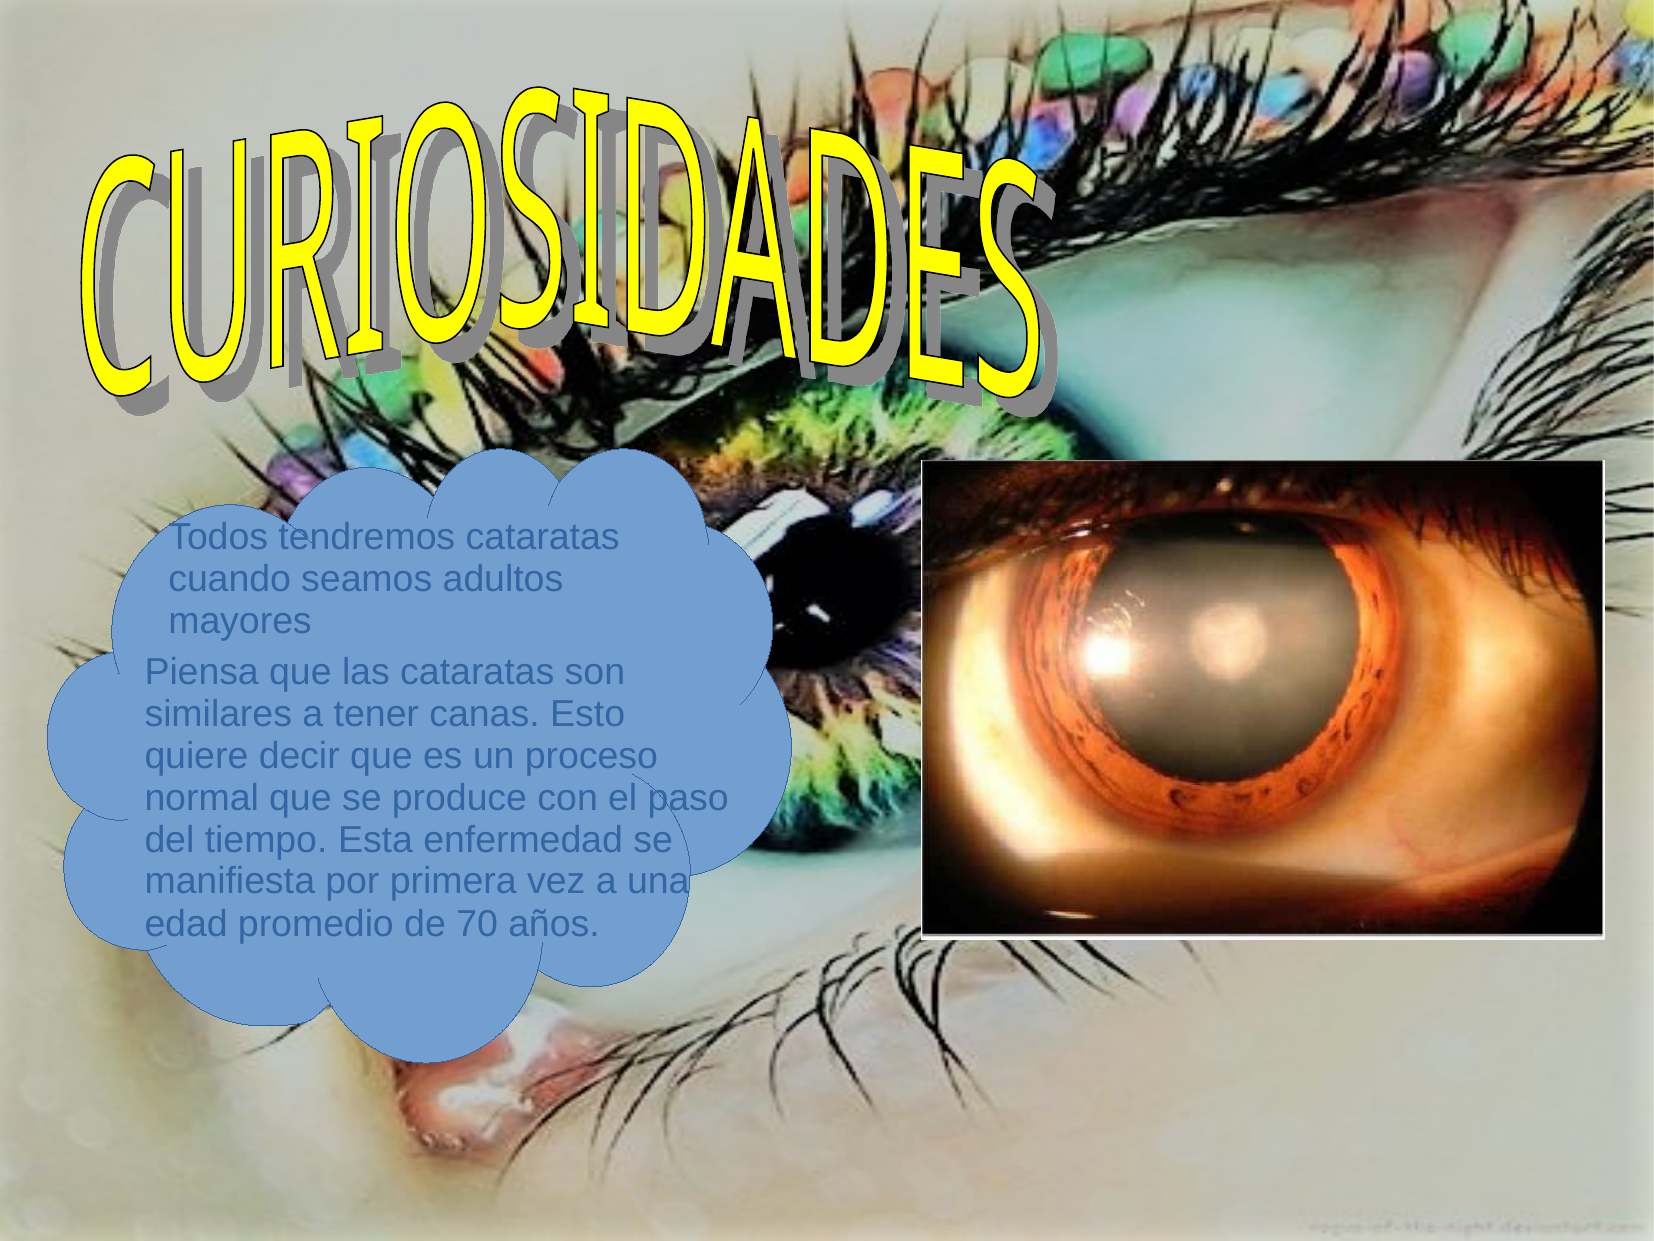

CURIOSIDADES
Todos tendremos cataratas cuando seamos adultos mayores
Piensa que las cataratas son similares a tener canas. Esto quiere decir que es un proceso normal que se produce con el paso del tiempo. Esta enfermedad se manifiesta por primera vez a una edad promedio de 70 años.